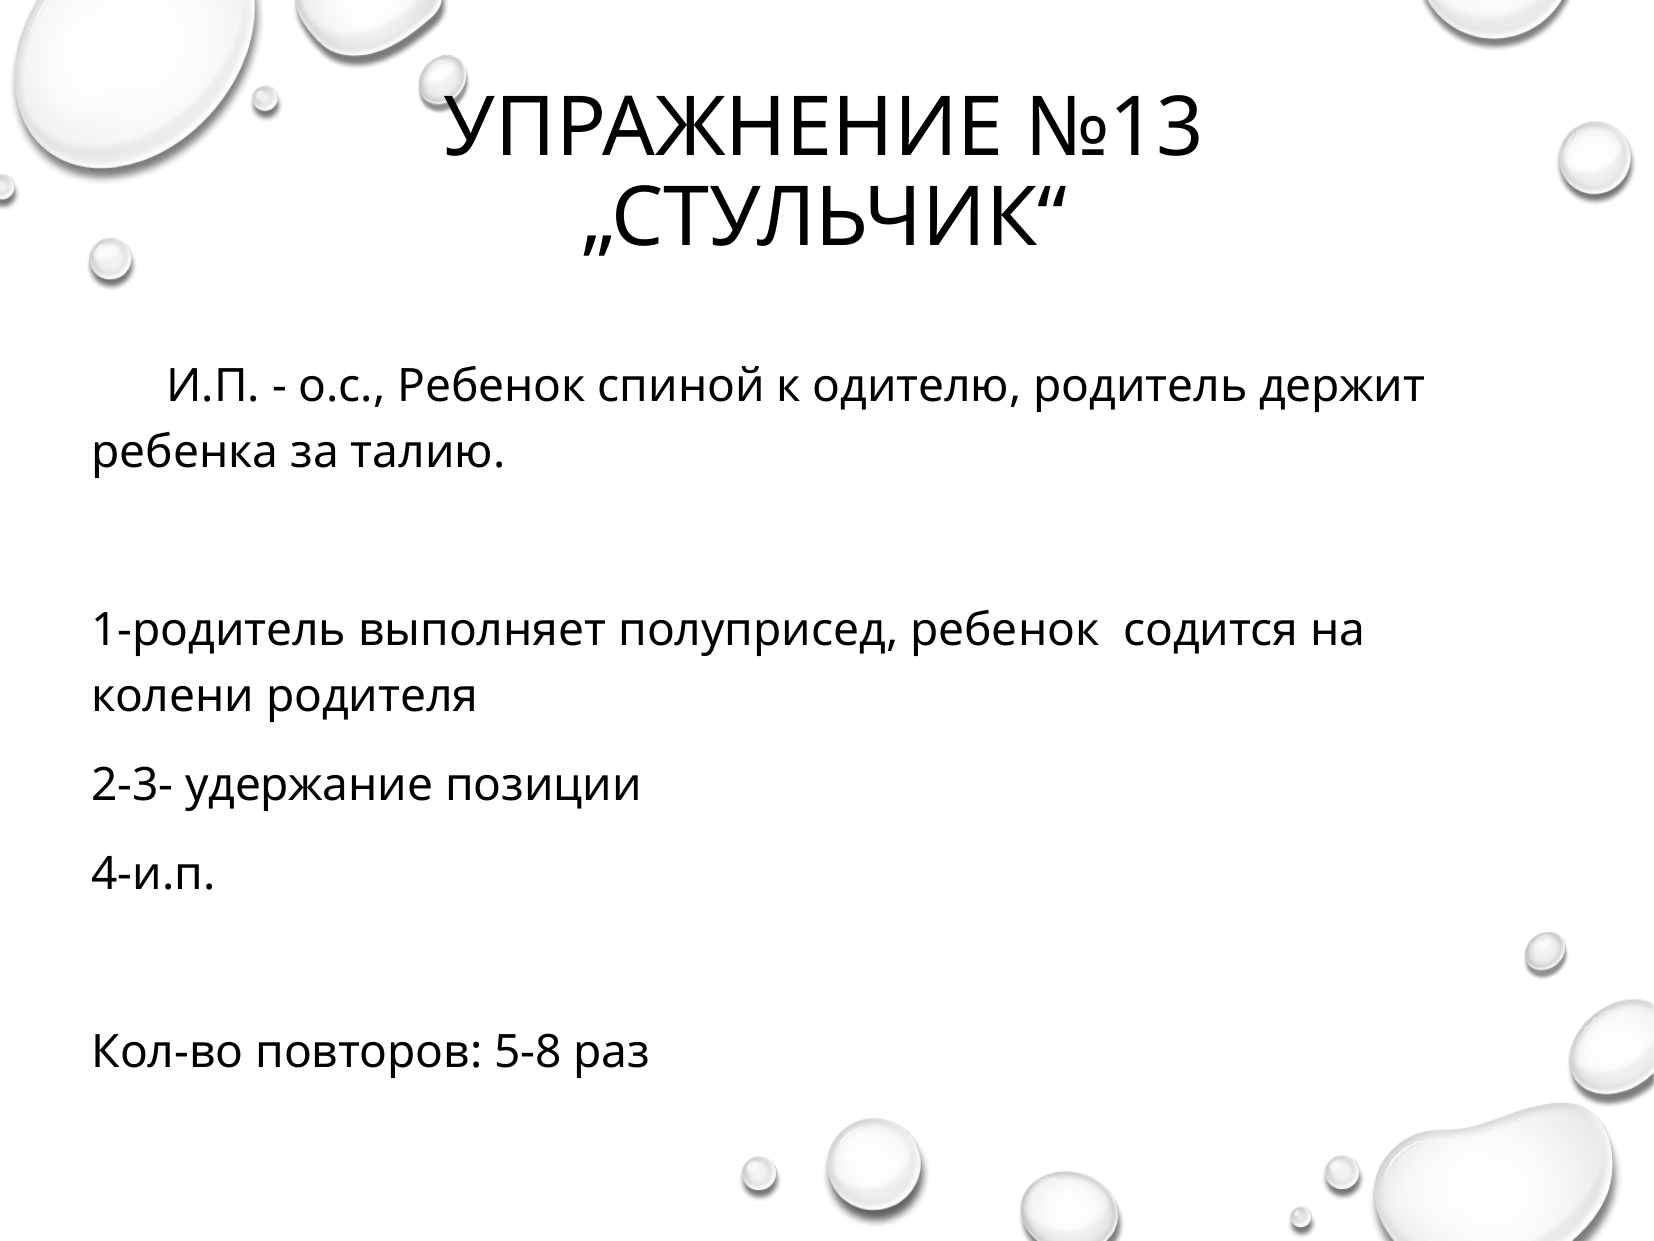

# Упражнение №13 „Стульчик“
	И.П. - о.с., Ребенок спиной к одителю, родитель держит ребенка за талию.
1-родитель выполняет полуприсед, ребенок содится на колени родителя
2-3- удержание позиции
4-и.п.
Кол-во повторов: 5-8 раз